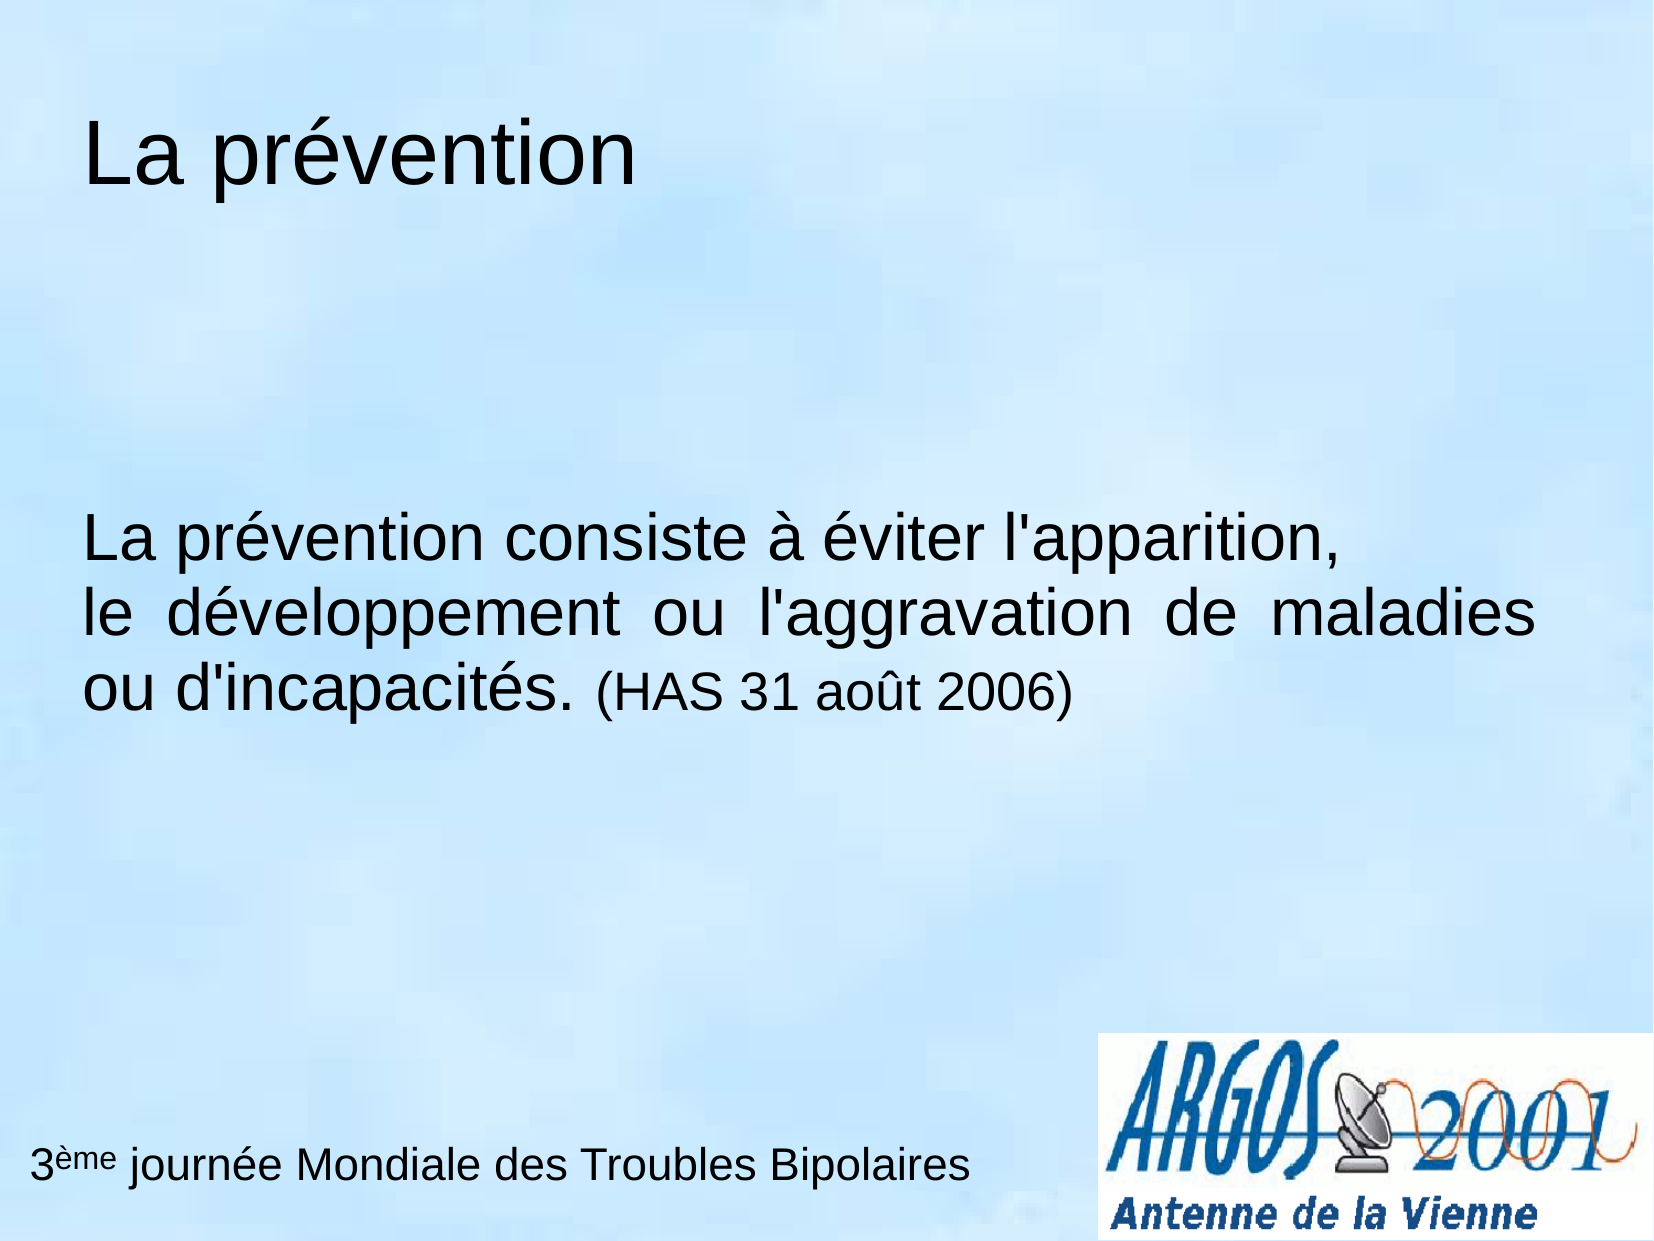

# La prévention
La prévention consiste à éviter l'apparition,
le développement ou l'aggravation de maladies ou d'incapacités. (HAS 31 août 2006)
3ème journée Mondiale des Troubles Bipolaires